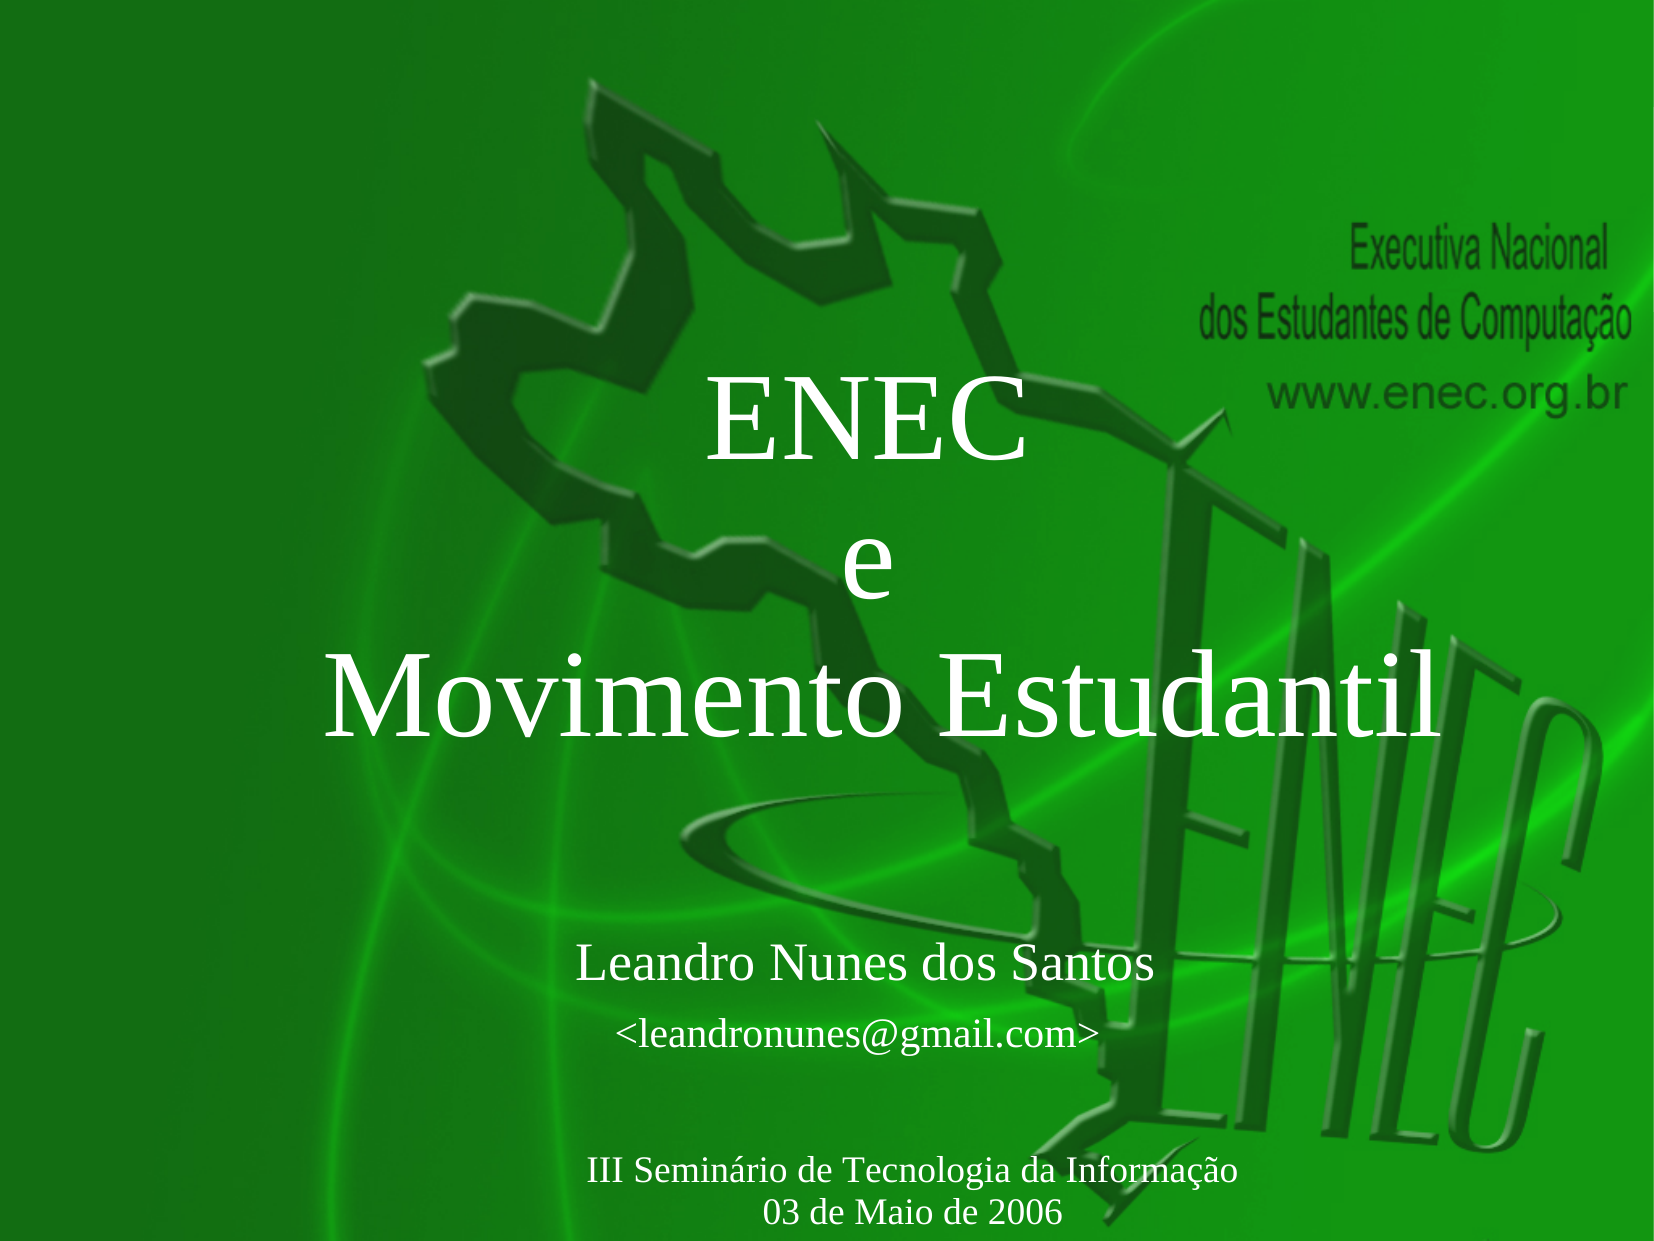

ENEC
e
Movimento Estudantil
Leandro Nunes dos Santos
<leandronunes@gmail.com>
III Seminário de Tecnologia da Informação
03 de Maio de 2006